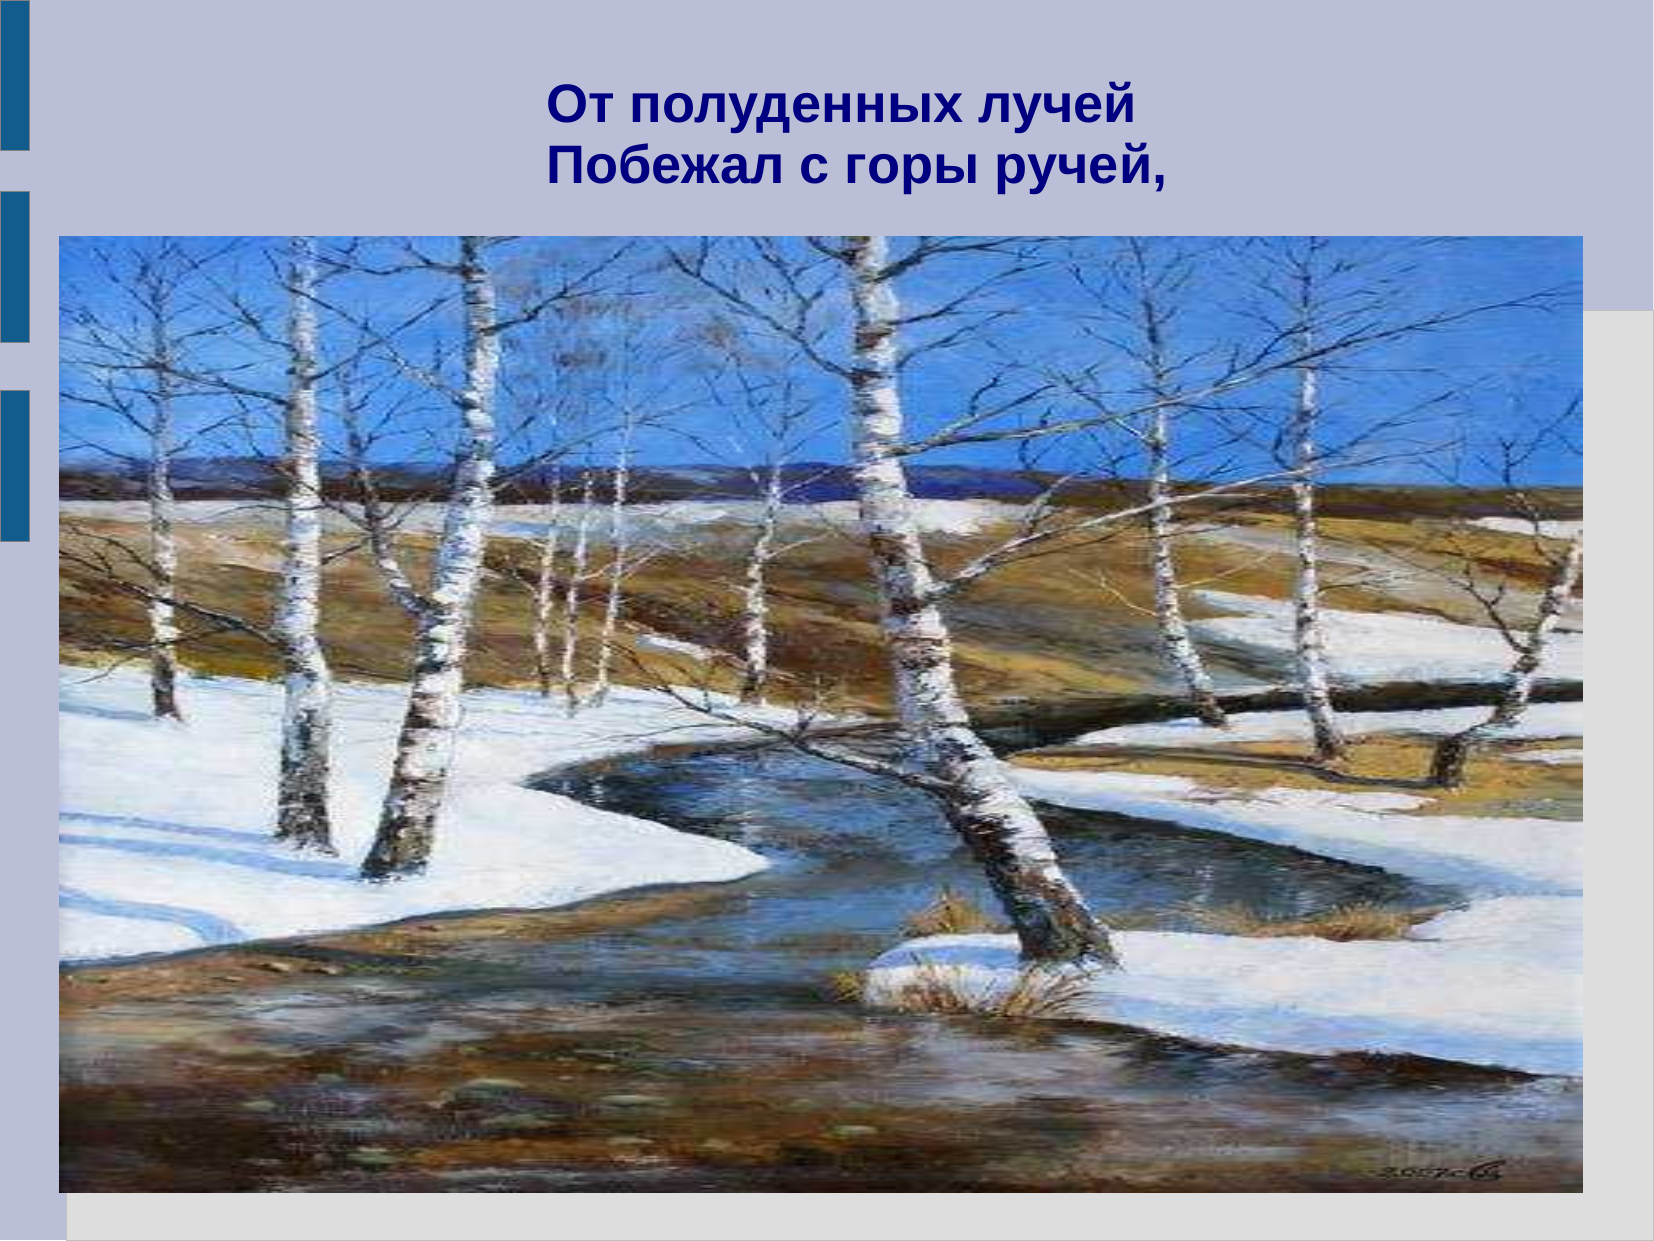

От полуденных лучей
Побежал с горы ручей,